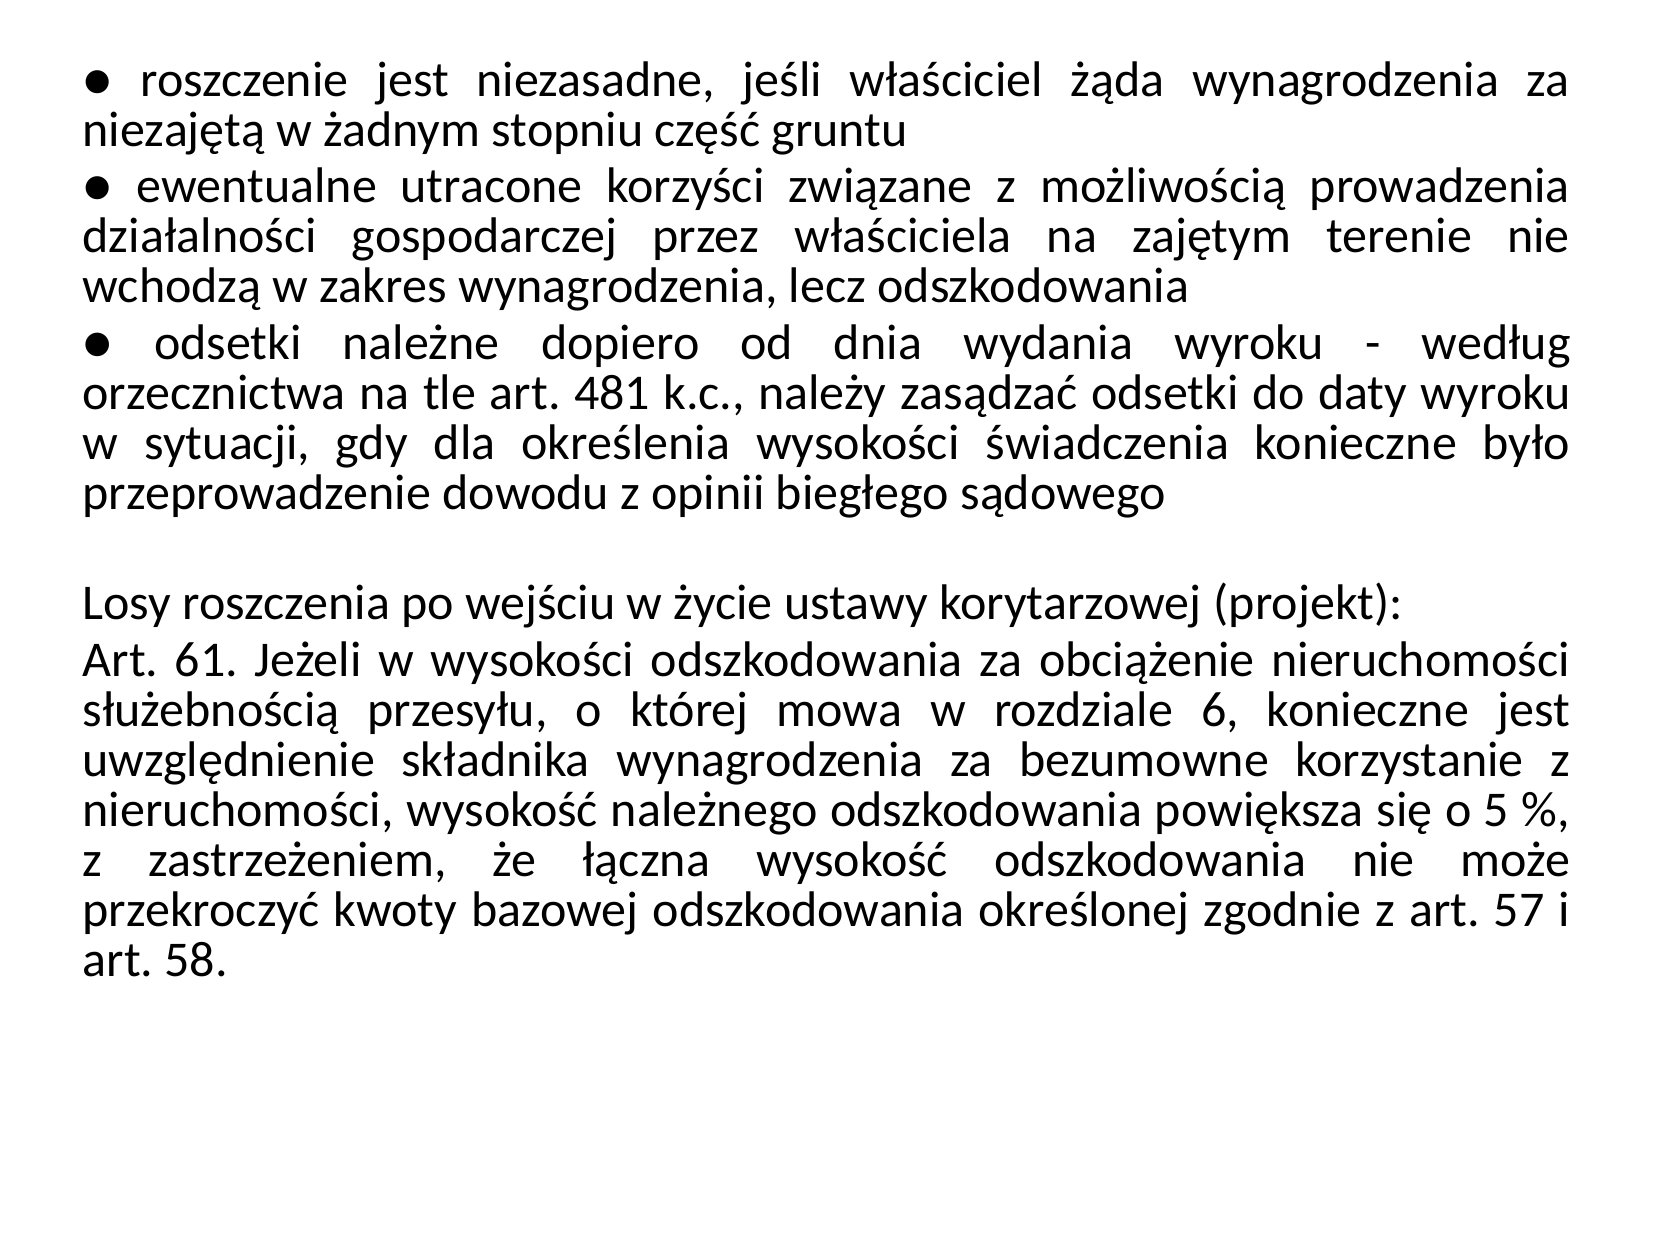

#
● roszczenie jest niezasadne, jeśli właściciel żąda wynagrodzenia za niezajętą w żadnym stopniu część gruntu
● ewentualne utracone korzyści związane z możliwością prowadzenia działalności gospodarczej przez właściciela na zajętym terenie nie wchodzą w zakres wynagrodzenia, lecz odszkodowania
● odsetki należne dopiero od dnia wydania wyroku - według orzecznictwa na tle art. 481 k.c., należy zasądzać odsetki do daty wyroku w sytuacji, gdy dla określenia wysokości świadczenia konieczne było przeprowadzenie dowodu z opinii biegłego sądowego
Losy roszczenia po wejściu w życie ustawy korytarzowej (projekt):
Art. 61. Jeżeli w wysokości odszkodowania za obciążenie nieruchomości służebnością przesyłu, o której mowa w rozdziale 6, konieczne jest uwzględnienie składnika wynagrodzenia za bezumowne korzystanie z nieruchomości, wysokość należnego odszkodowania powiększa się o 5 %, z zastrzeżeniem, że łączna wysokość odszkodowania nie może przekroczyć kwoty bazowej odszkodowania określonej zgodnie z art. 57 i art. 58.